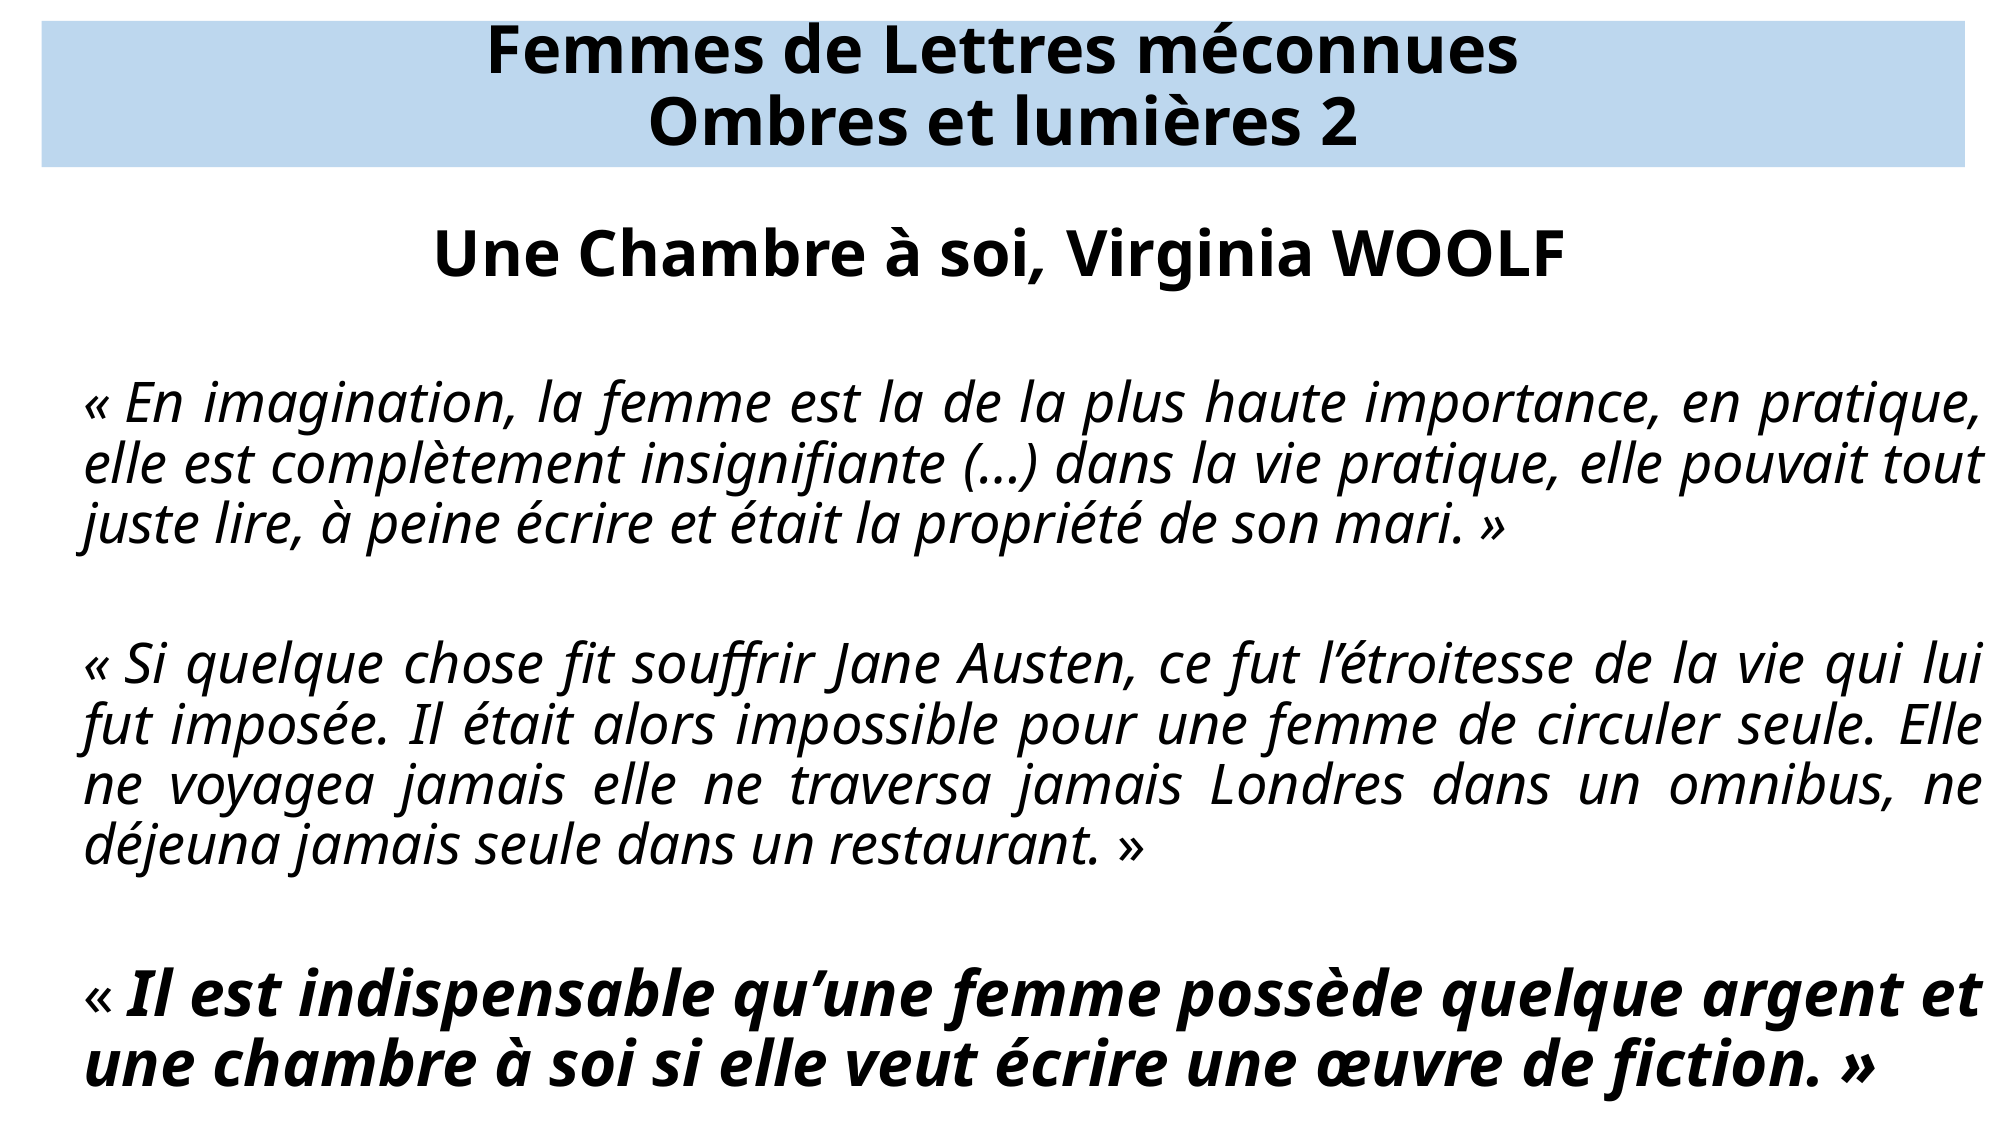

# Femmes de Lettres méconnues Ombres et lumières 2
Une Chambre à soi, Virginia WOOLF
« En imagination, la femme est la de la plus haute importance, en pratique, elle est complètement insignifiante (…) dans la vie pratique, elle pouvait tout juste lire, à peine écrire et était la propriété de son mari. »
« Si quelque chose fit souffrir Jane Austen, ce fut l’étroitesse de la vie qui lui fut imposée. Il était alors impossible pour une femme de circuler seule. Elle ne voyagea jamais elle ne traversa jamais Londres dans un omnibus, ne déjeuna jamais seule dans un restaurant. »
« Il est indispensable qu’une femme possède quelque argent et une chambre à soi si elle veut écrire une œuvre de fiction. »